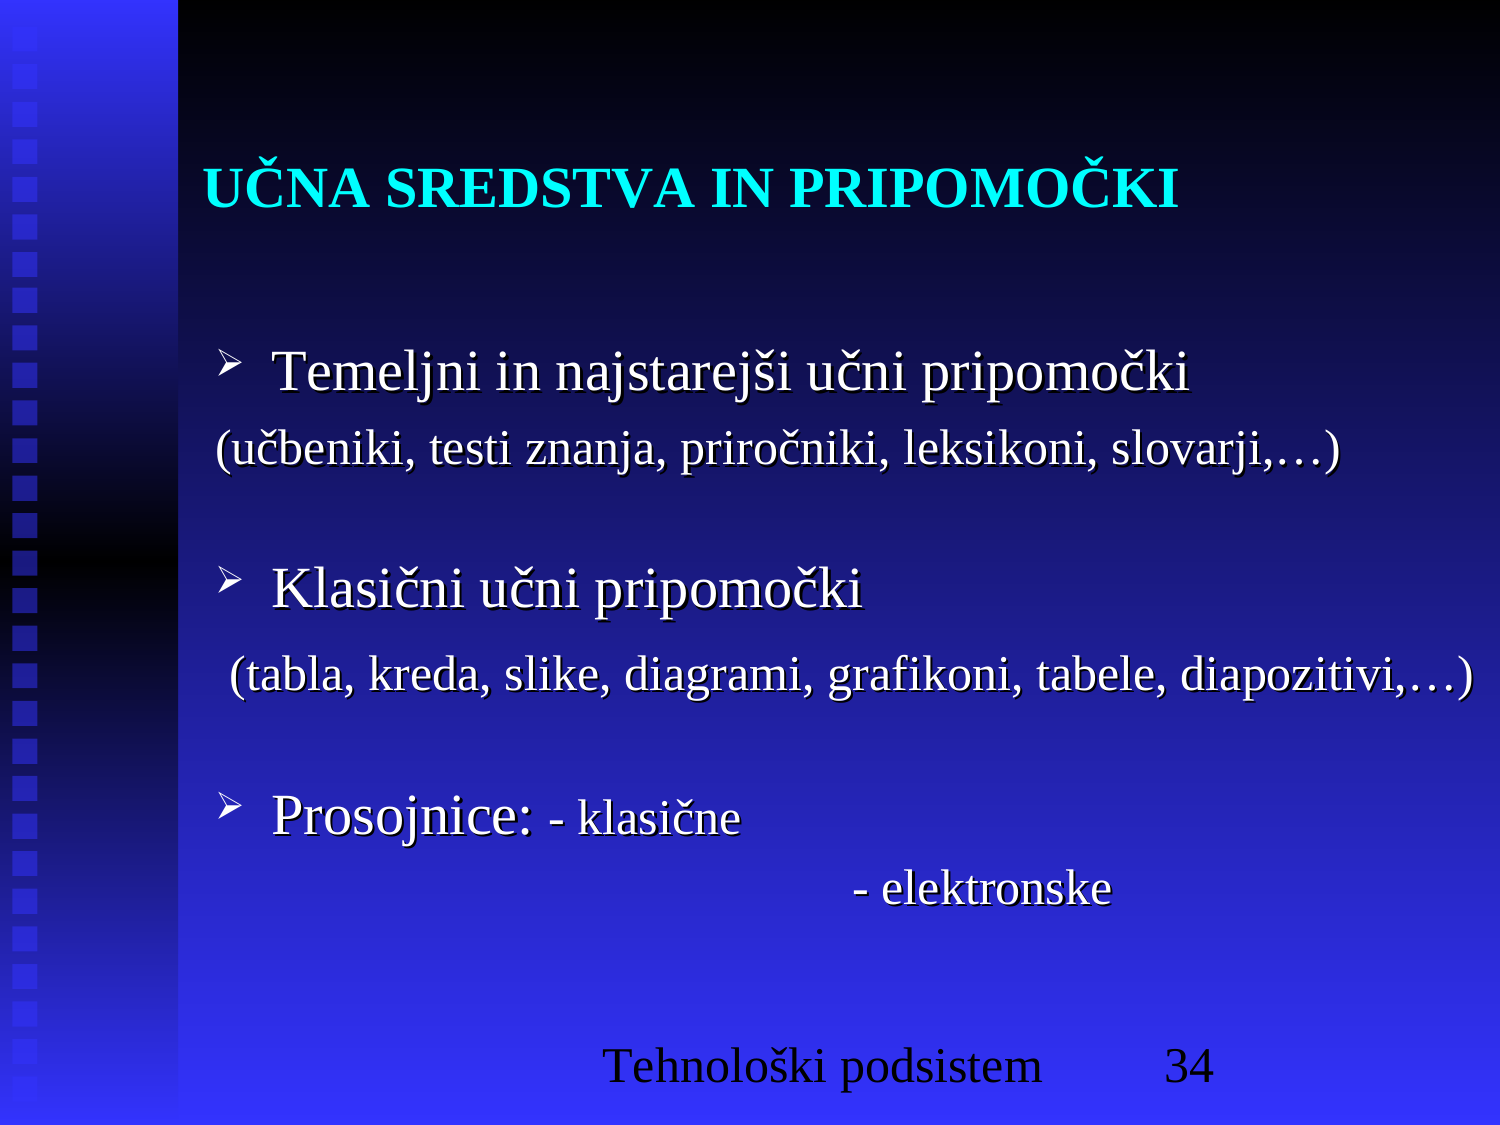

# UČNA SREDSTVA IN PRIPOMOČKI
Temeljni in najstarejši učni pripomočki
(učbeniki, testi znanja, priročniki, leksikoni, slovarji,…)
Klasični učni pripomočki
 (tabla, kreda, slike, diagrami, grafikoni, tabele, diapozitivi,…)
Prosojnice: - klasične 		 - elektronske
Tehnološki podsistem
34